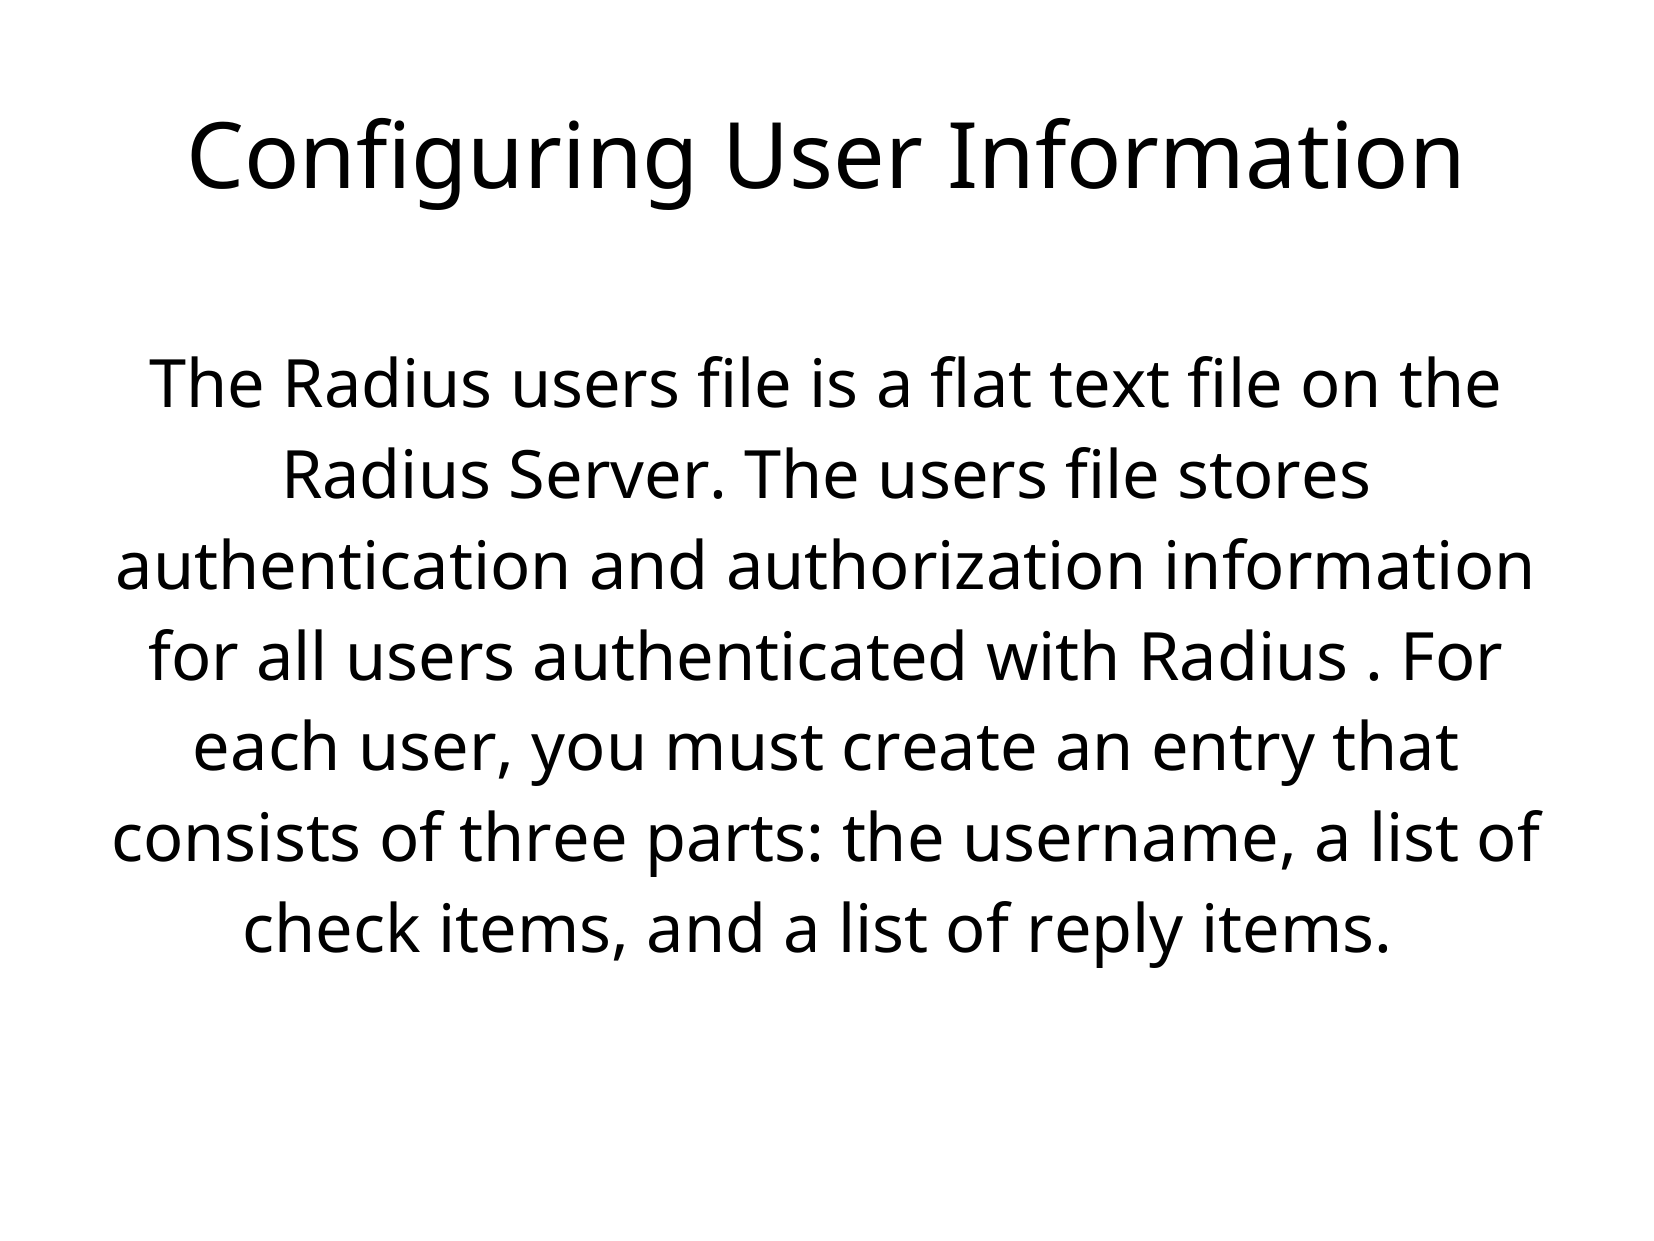

# Configuring User Information
The Radius users file is a flat text file on the Radius Server. The users file stores authentication and authorization information for all users authenticated with Radius . For each user, you must create an entry that consists of three parts: the username, a list of check items, and a list of reply items.